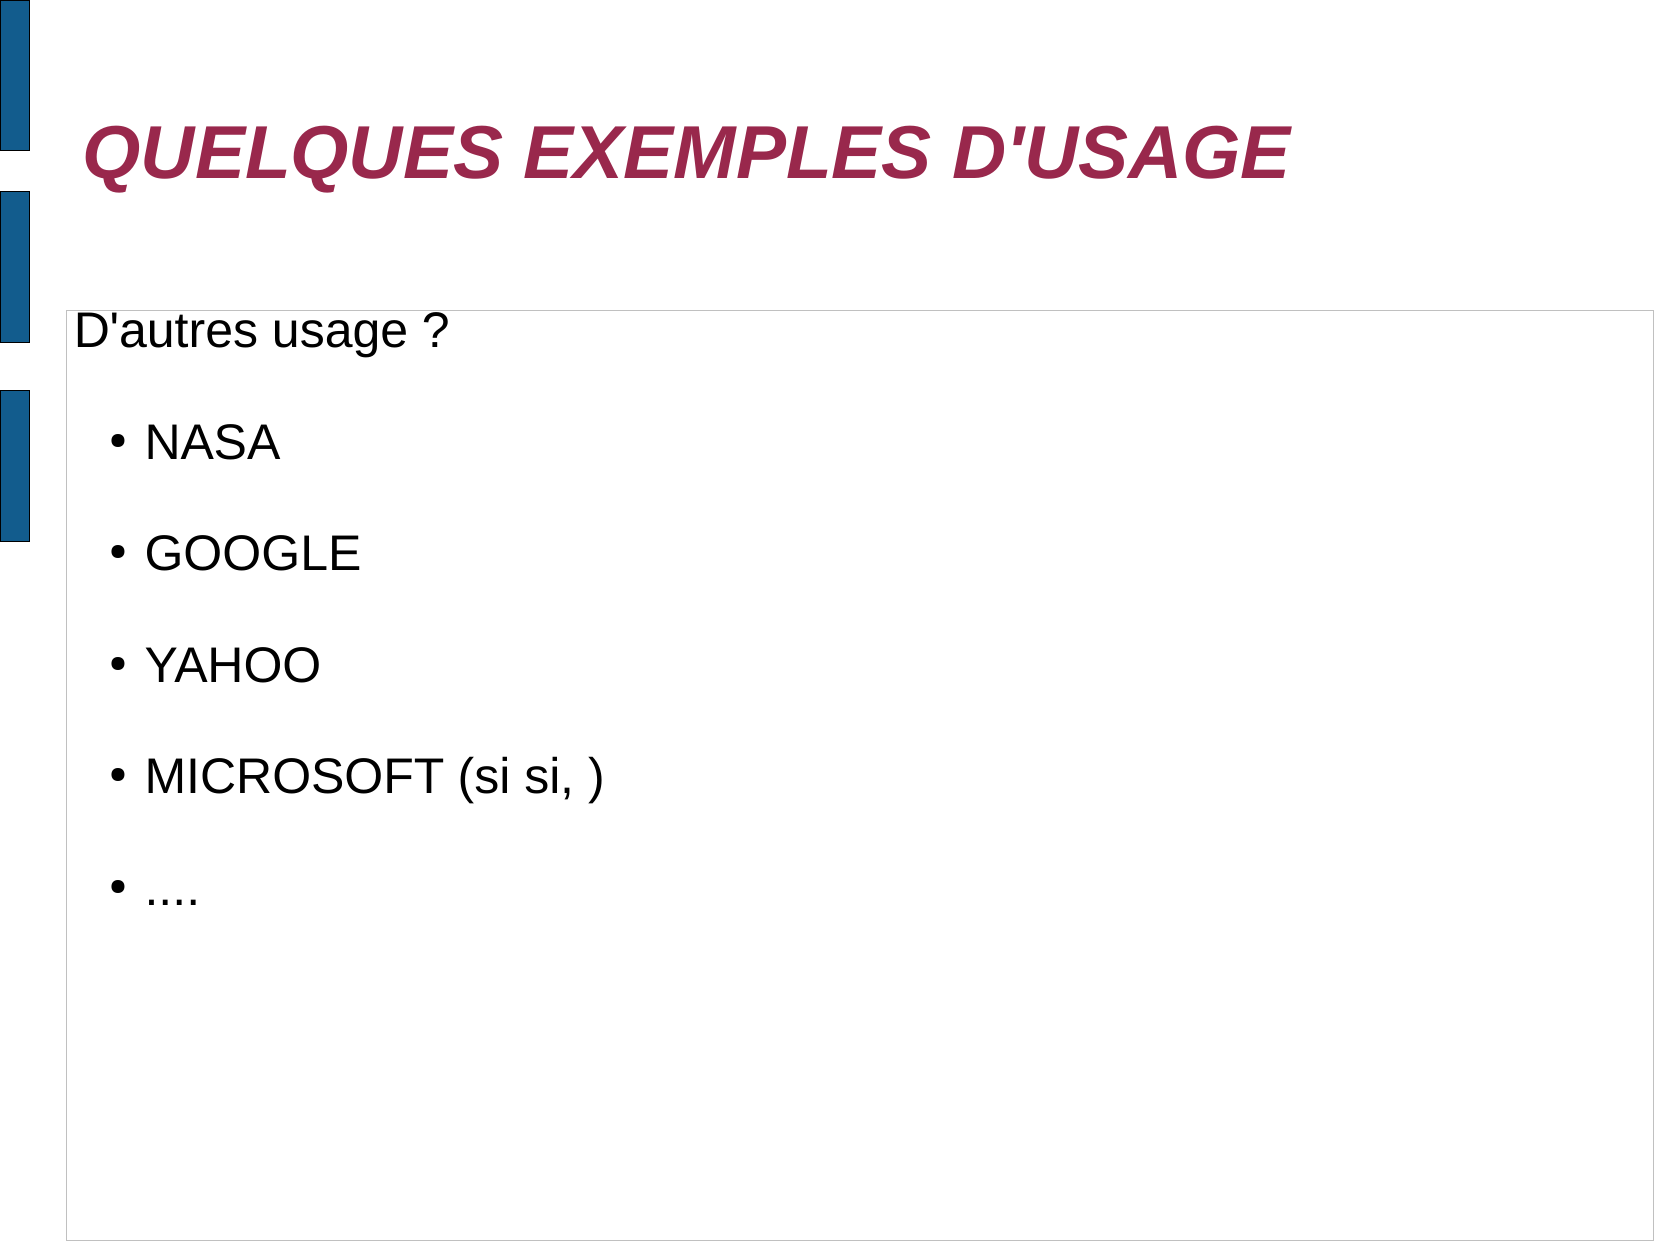

# QUELQUES EXEMPLES D'USAGE
D'autres usage ?
NASA
GOOGLE
YAHOO
MICROSOFT (si si, )
....